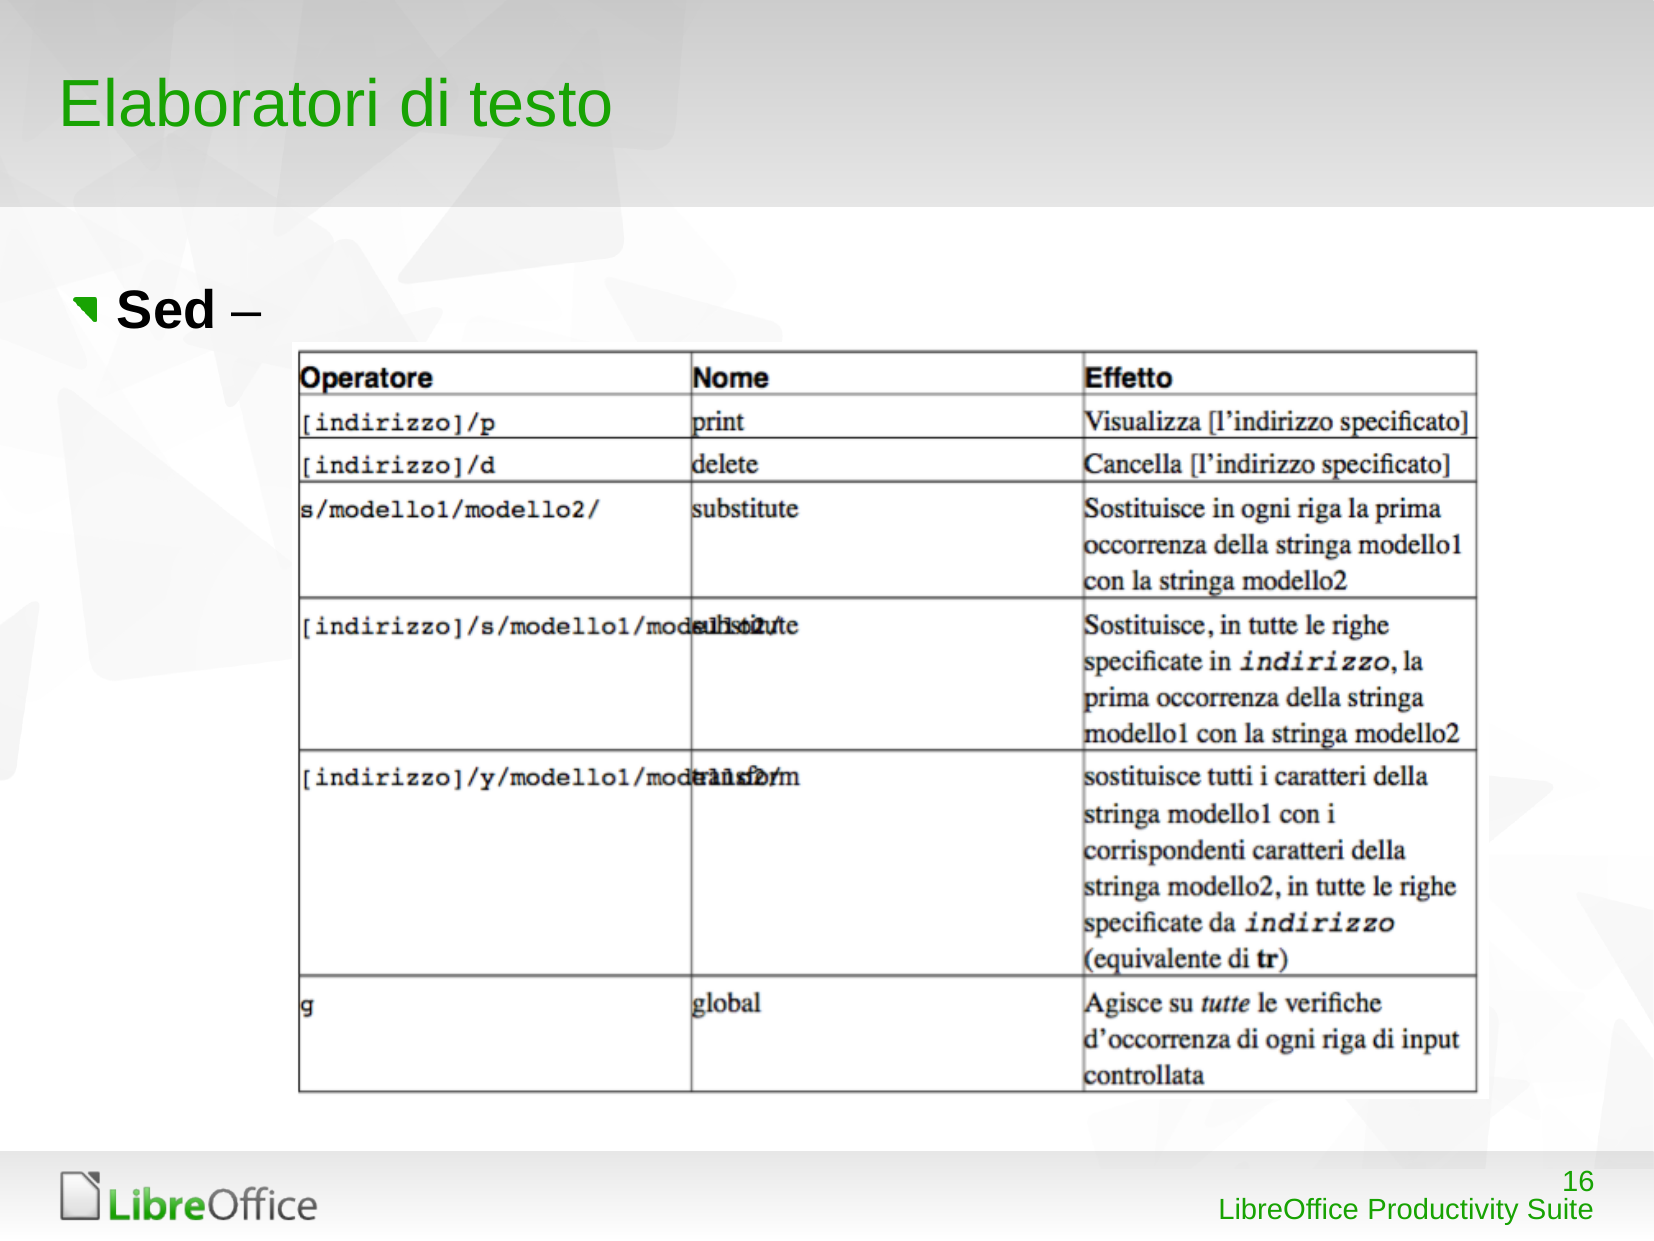

# Elaboratori di testo
Sed –
16
LibreOffice Productivity Suite